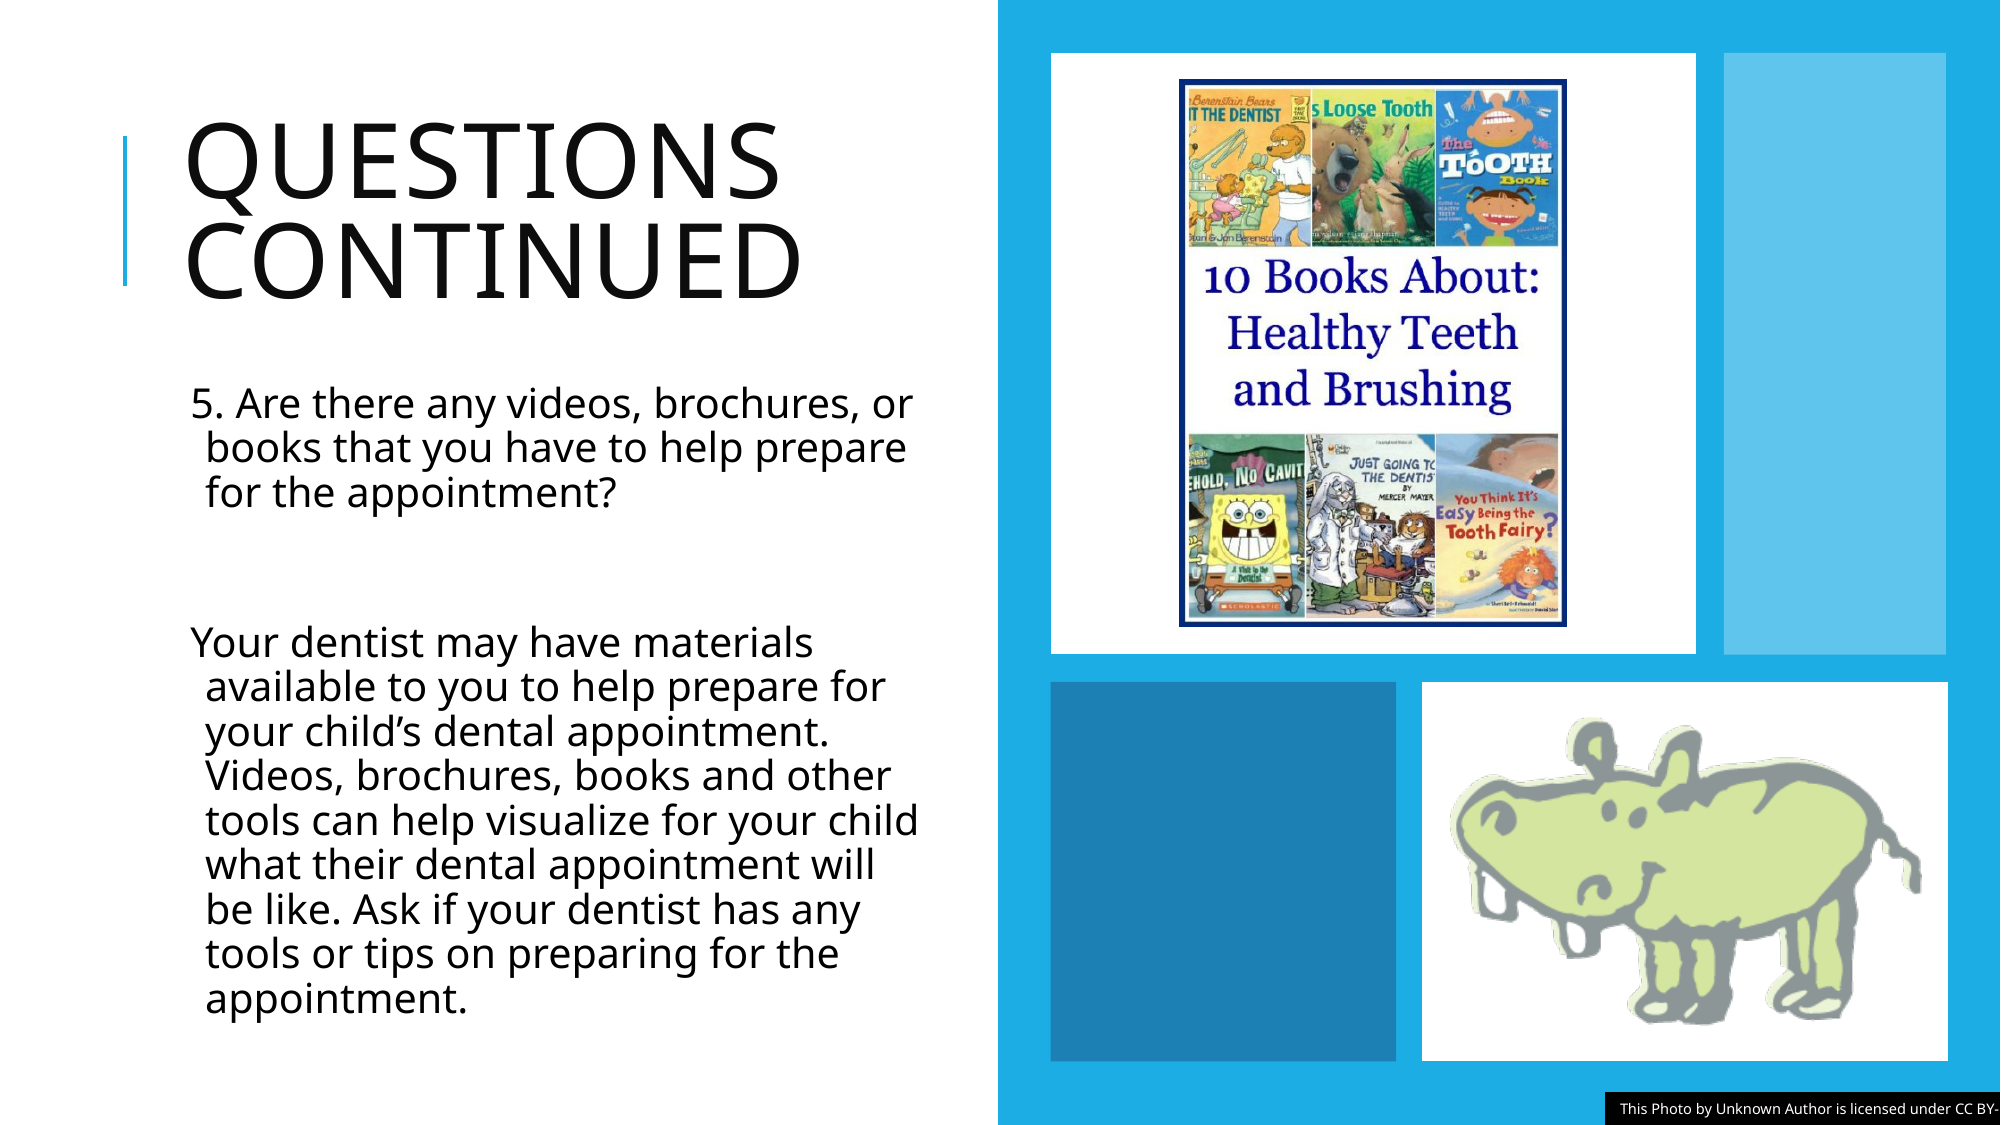

# Questions continued
5. Are there any videos, brochures, or books that you have to help prepare for the appointment?
Your dentist may have materials available to you to help prepare for your child’s dental appointment. Videos, brochures, books and other tools can help visualize for your child what their dental appointment will be like. Ask if your dentist has any tools or tips on preparing for the appointment.
This Photo by Unknown Author is licensed under CC BY-NC-ND